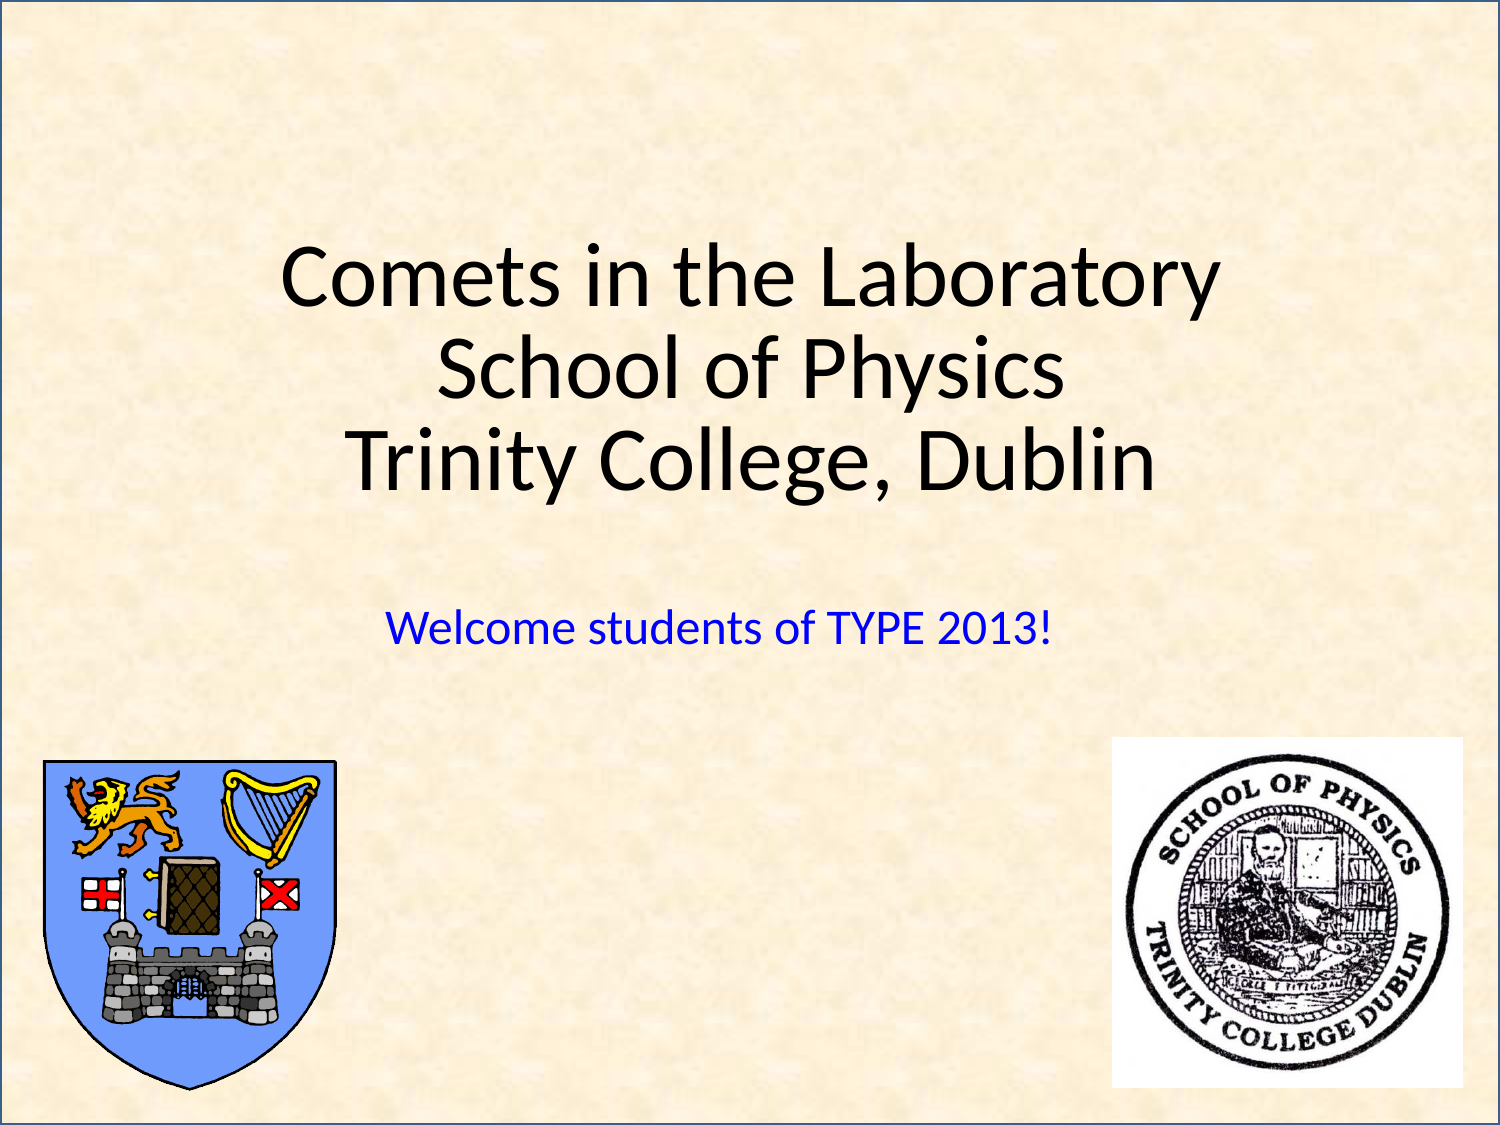

# Comets in the Laboratory School of Physics Trinity College, Dublin
Welcome students of TYPE 2013!